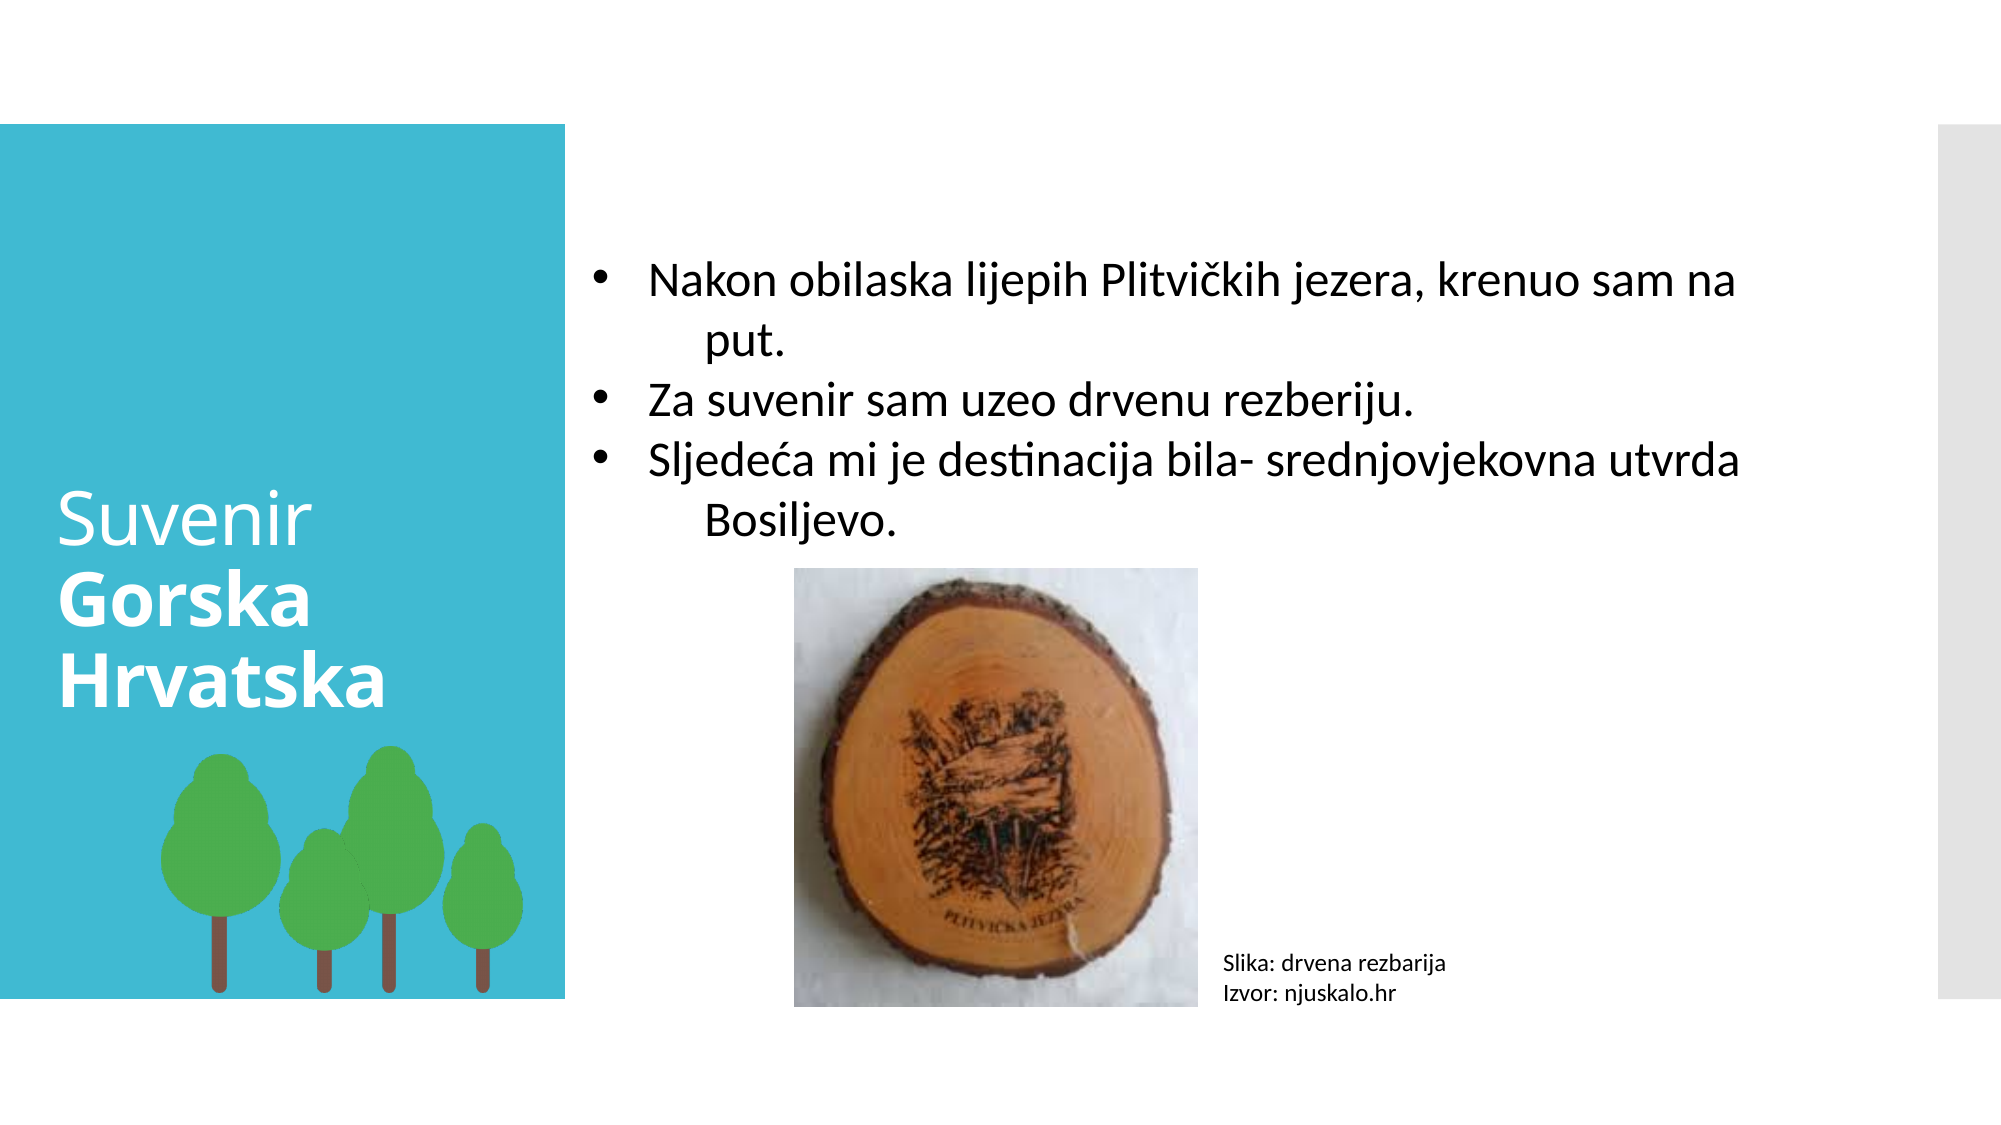

# Suvenir Gorska Hrvatska
Nakon obilaska lijepih Plitvičkih jezera, krenuo sam na put.
Za suvenir sam uzeo drvenu rezberiju.
Sljedeća mi je destinacija bila- srednjovjekovna utvrda Bosiljevo.
Slika: drvena rezbarija
Izvor: njuskalo.hr